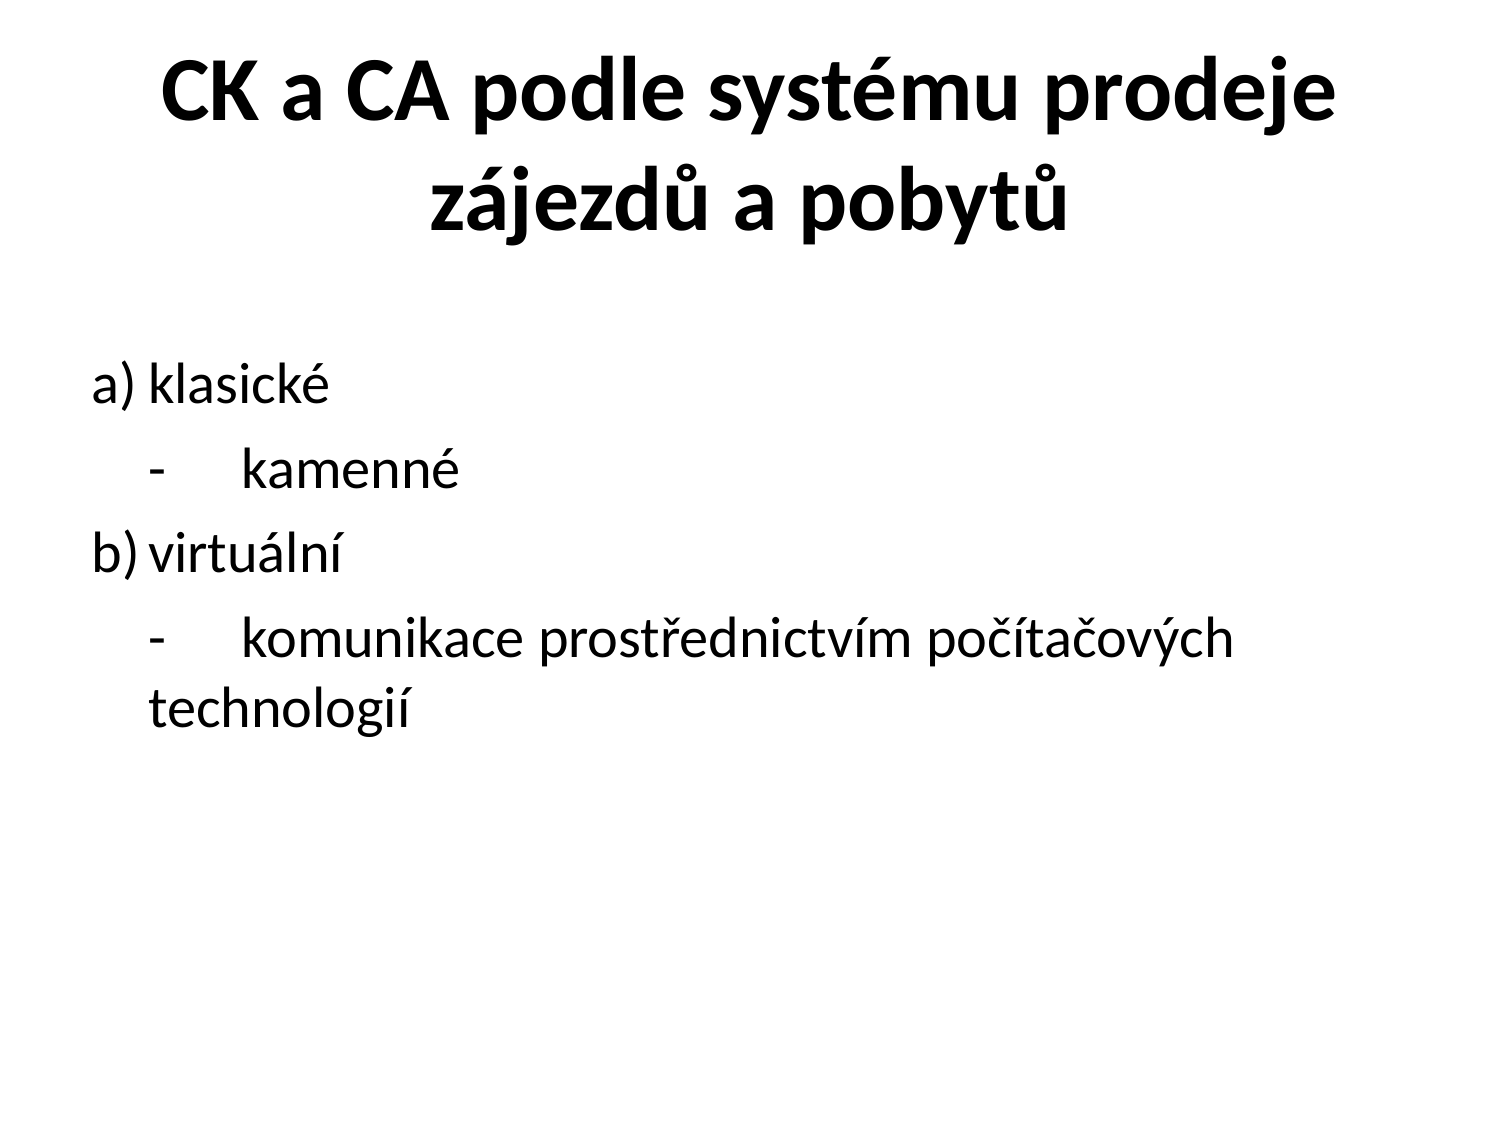

# CK a CA podle systému prodeje zájezdů a pobytů
a)	klasické
	-	kamenné
b)	virtuální
	-	komunikace prostřednictvím počítačových 	technologií